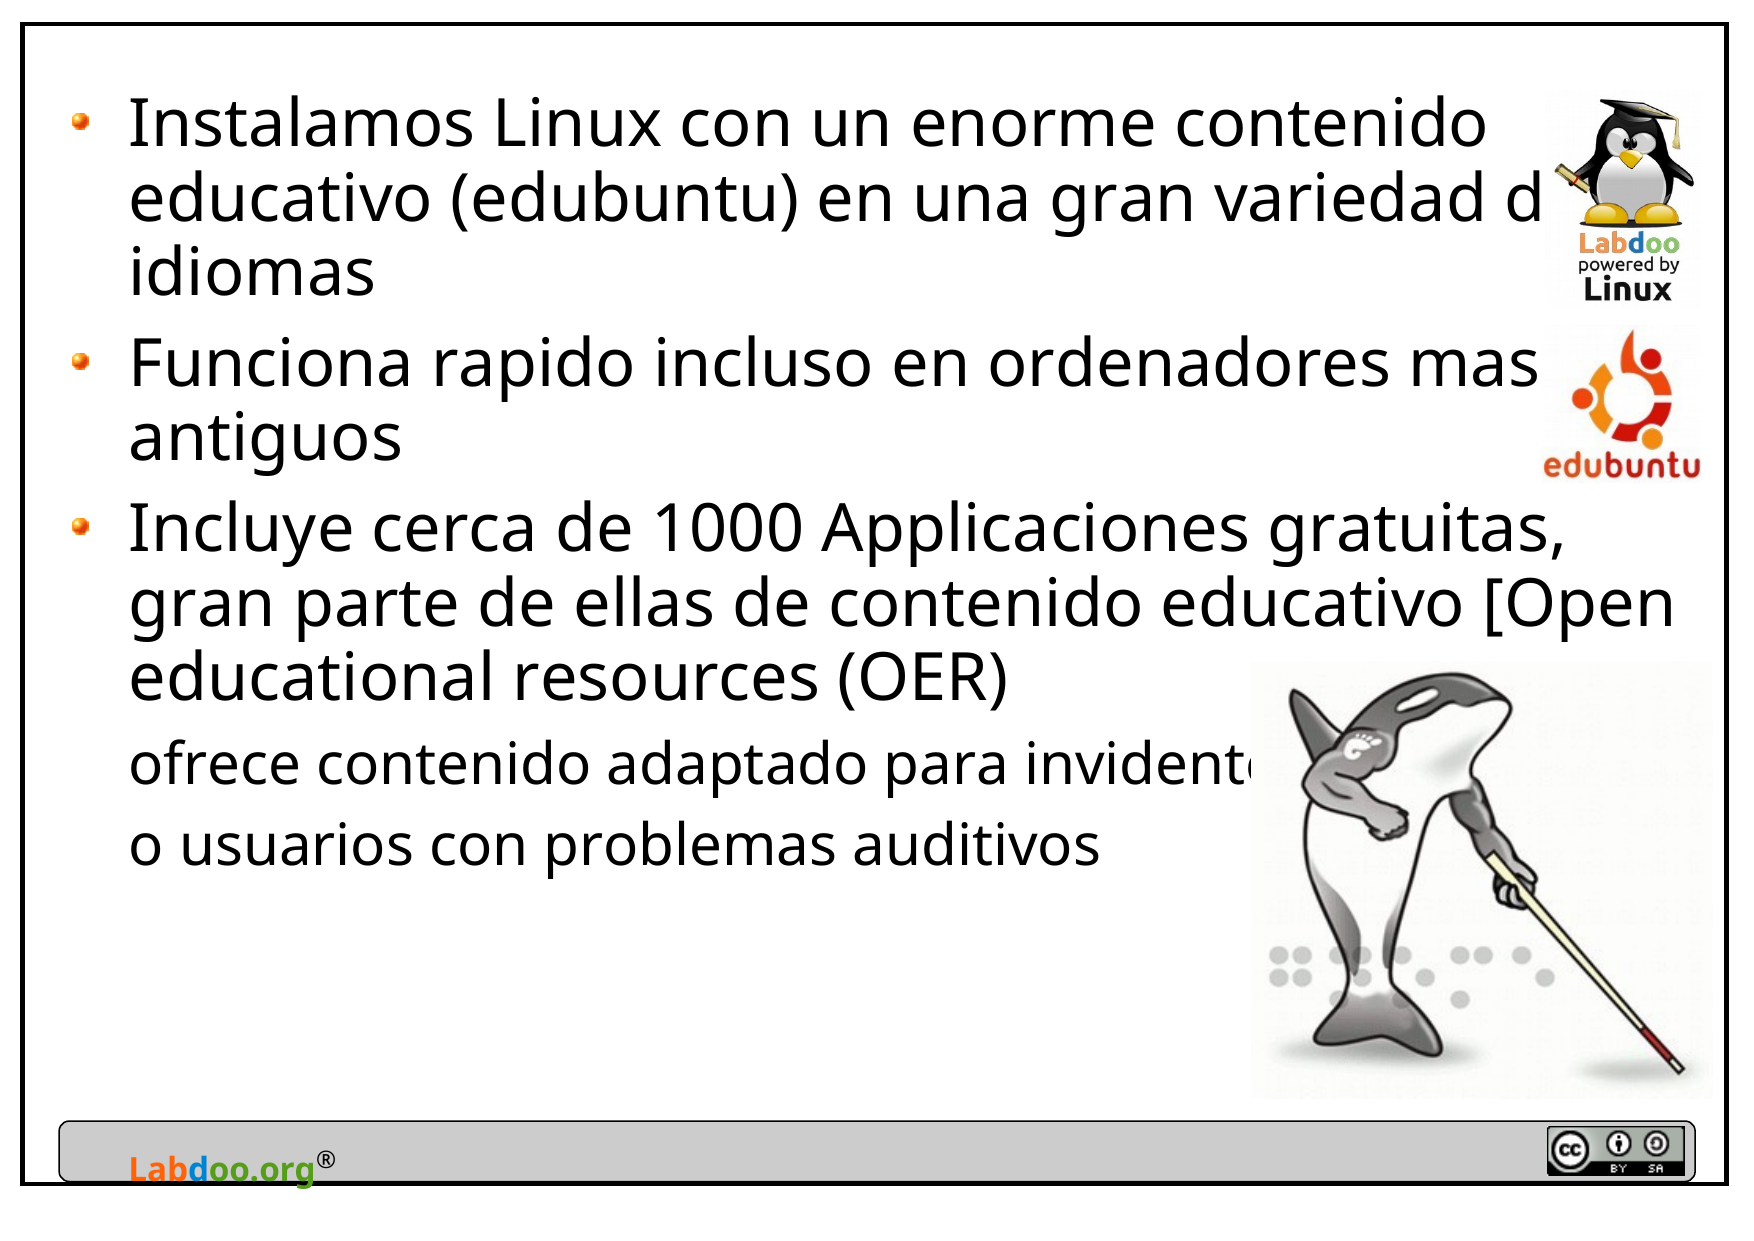

Instalamos Linux con un enorme contenido educativo (edubuntu) en una gran variedad de idiomas
Funciona rapido incluso en ordenadores mas antiguos
Incluye cerca de 1000 Applicaciones gratuitas, gran parte de ellas de contenido educativo [Open educational resources (OER)
ofrece contenido adaptado para invidentes
o usuarios con problemas auditivos
Labdoo.org®